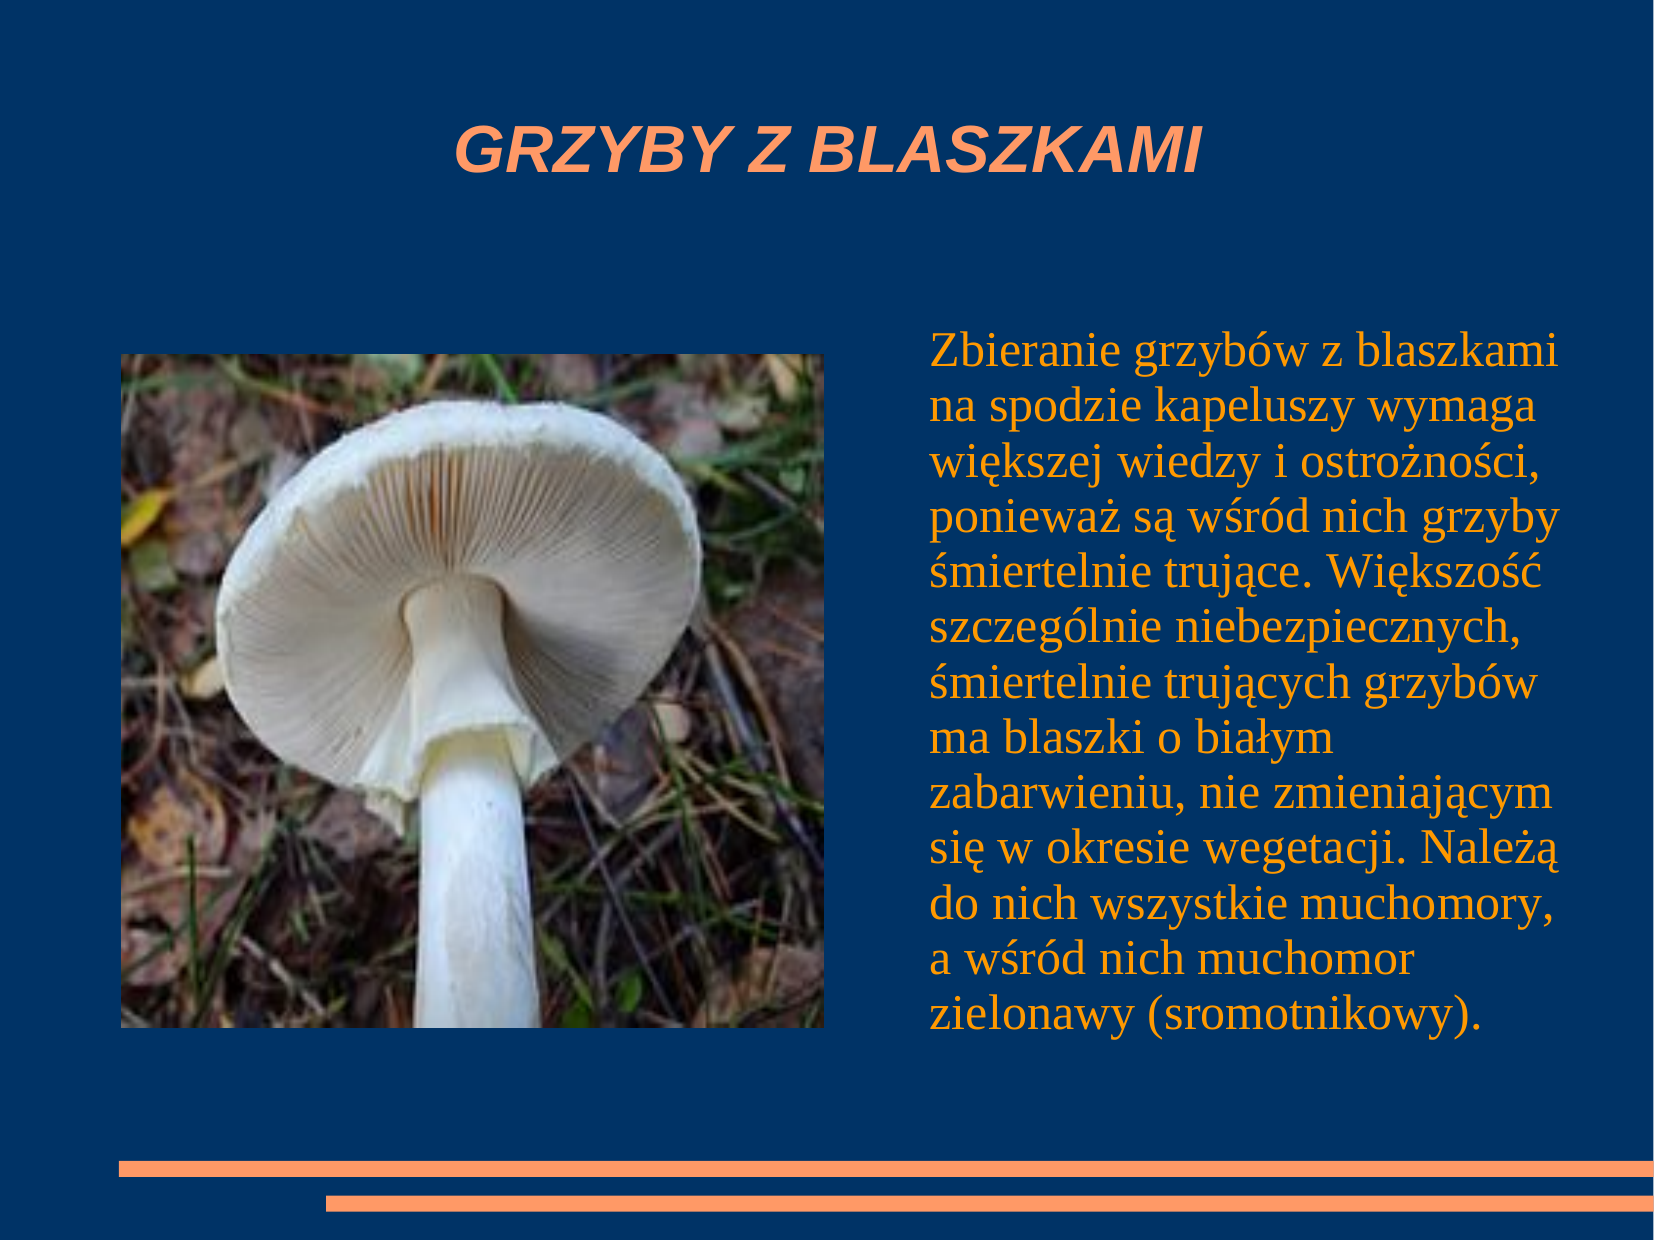

# GRZYBY Z BLASZKAMI
Zbieranie grzybów z blaszkami na spodzie kapeluszy wymaga większej wiedzy i ostrożności, ponieważ są wśród nich grzyby śmiertelnie trujące. Większość szczególnie niebezpiecznych, śmiertelnie trujących grzybów ma blaszki o białym zabarwieniu, nie zmieniającym się w okresie wegetacji. Należą do nich wszystkie muchomory, a wśród nich muchomor zielonawy (sromotnikowy).